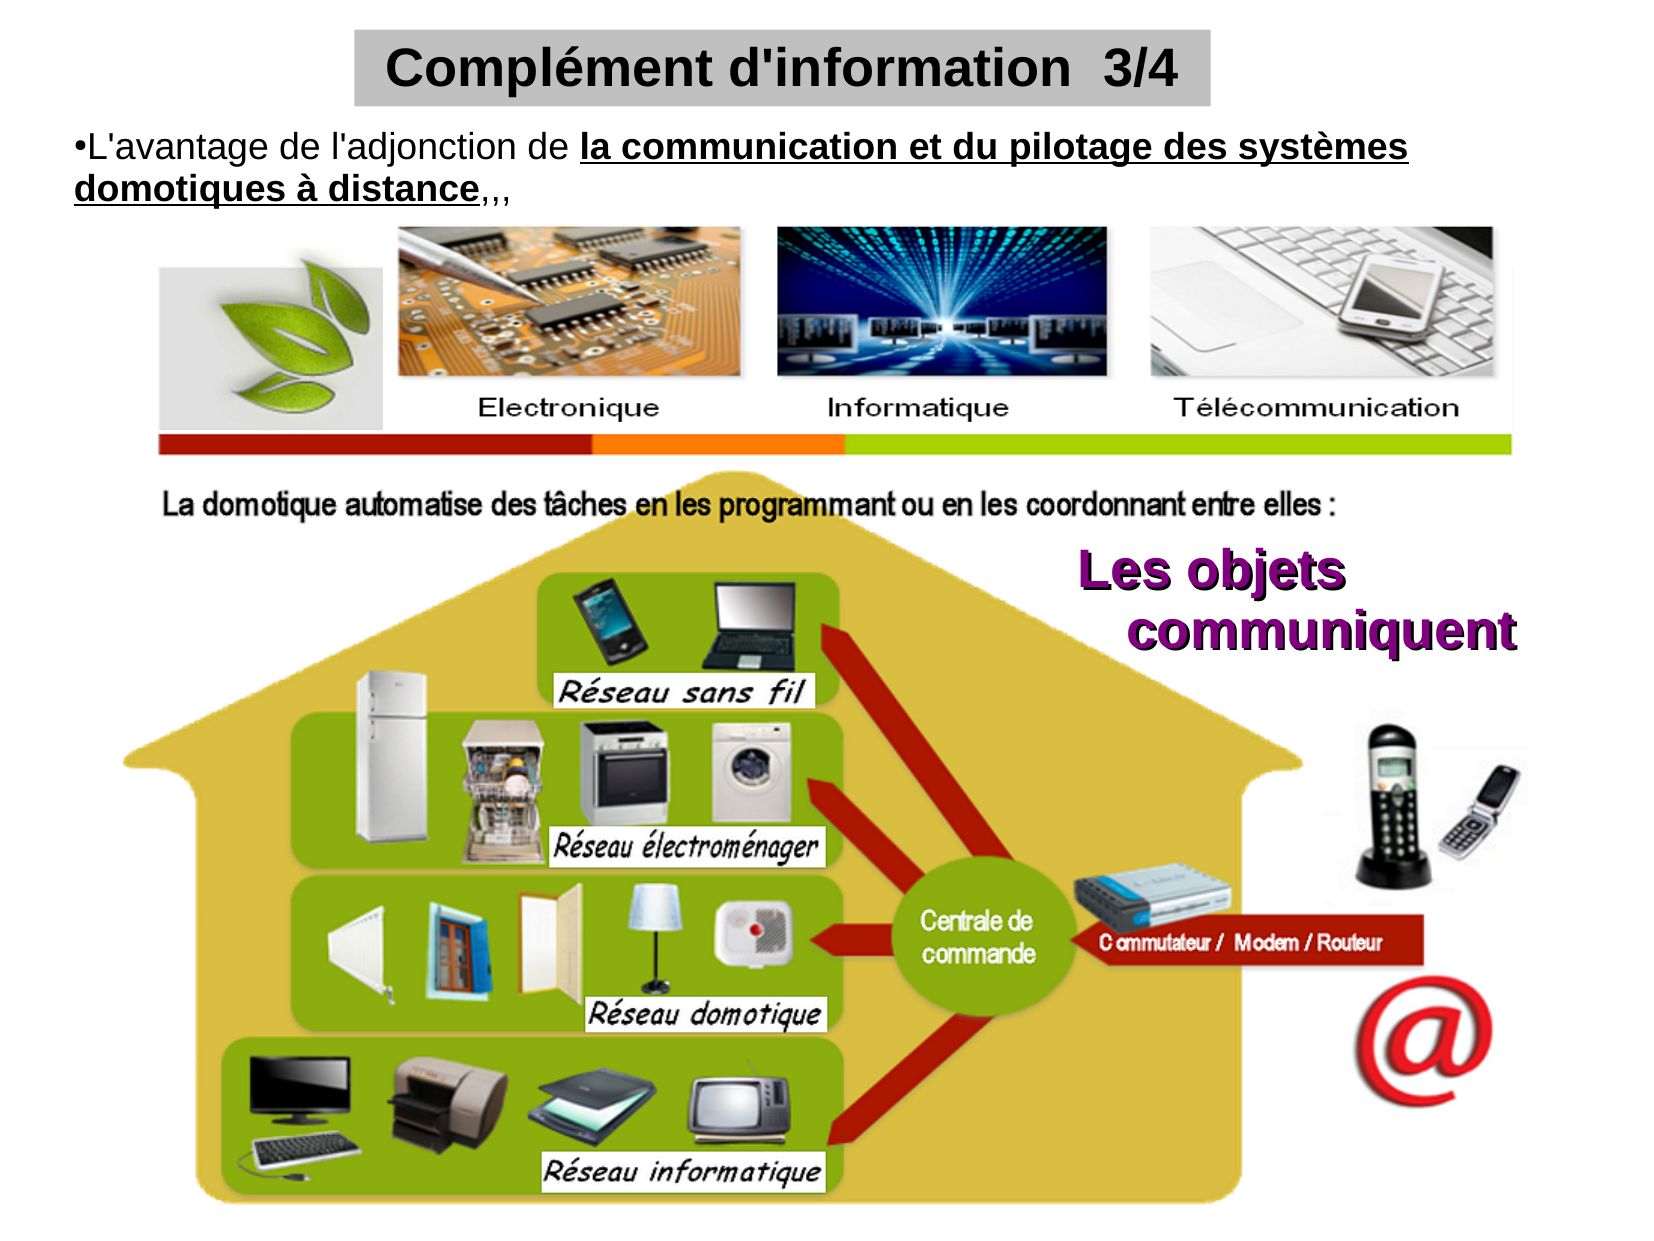

Complément d'information 3/4
L'avantage de l'adjonction de la communication et du pilotage des systèmes domotiques à distance,,,
Les objets
 communiquent